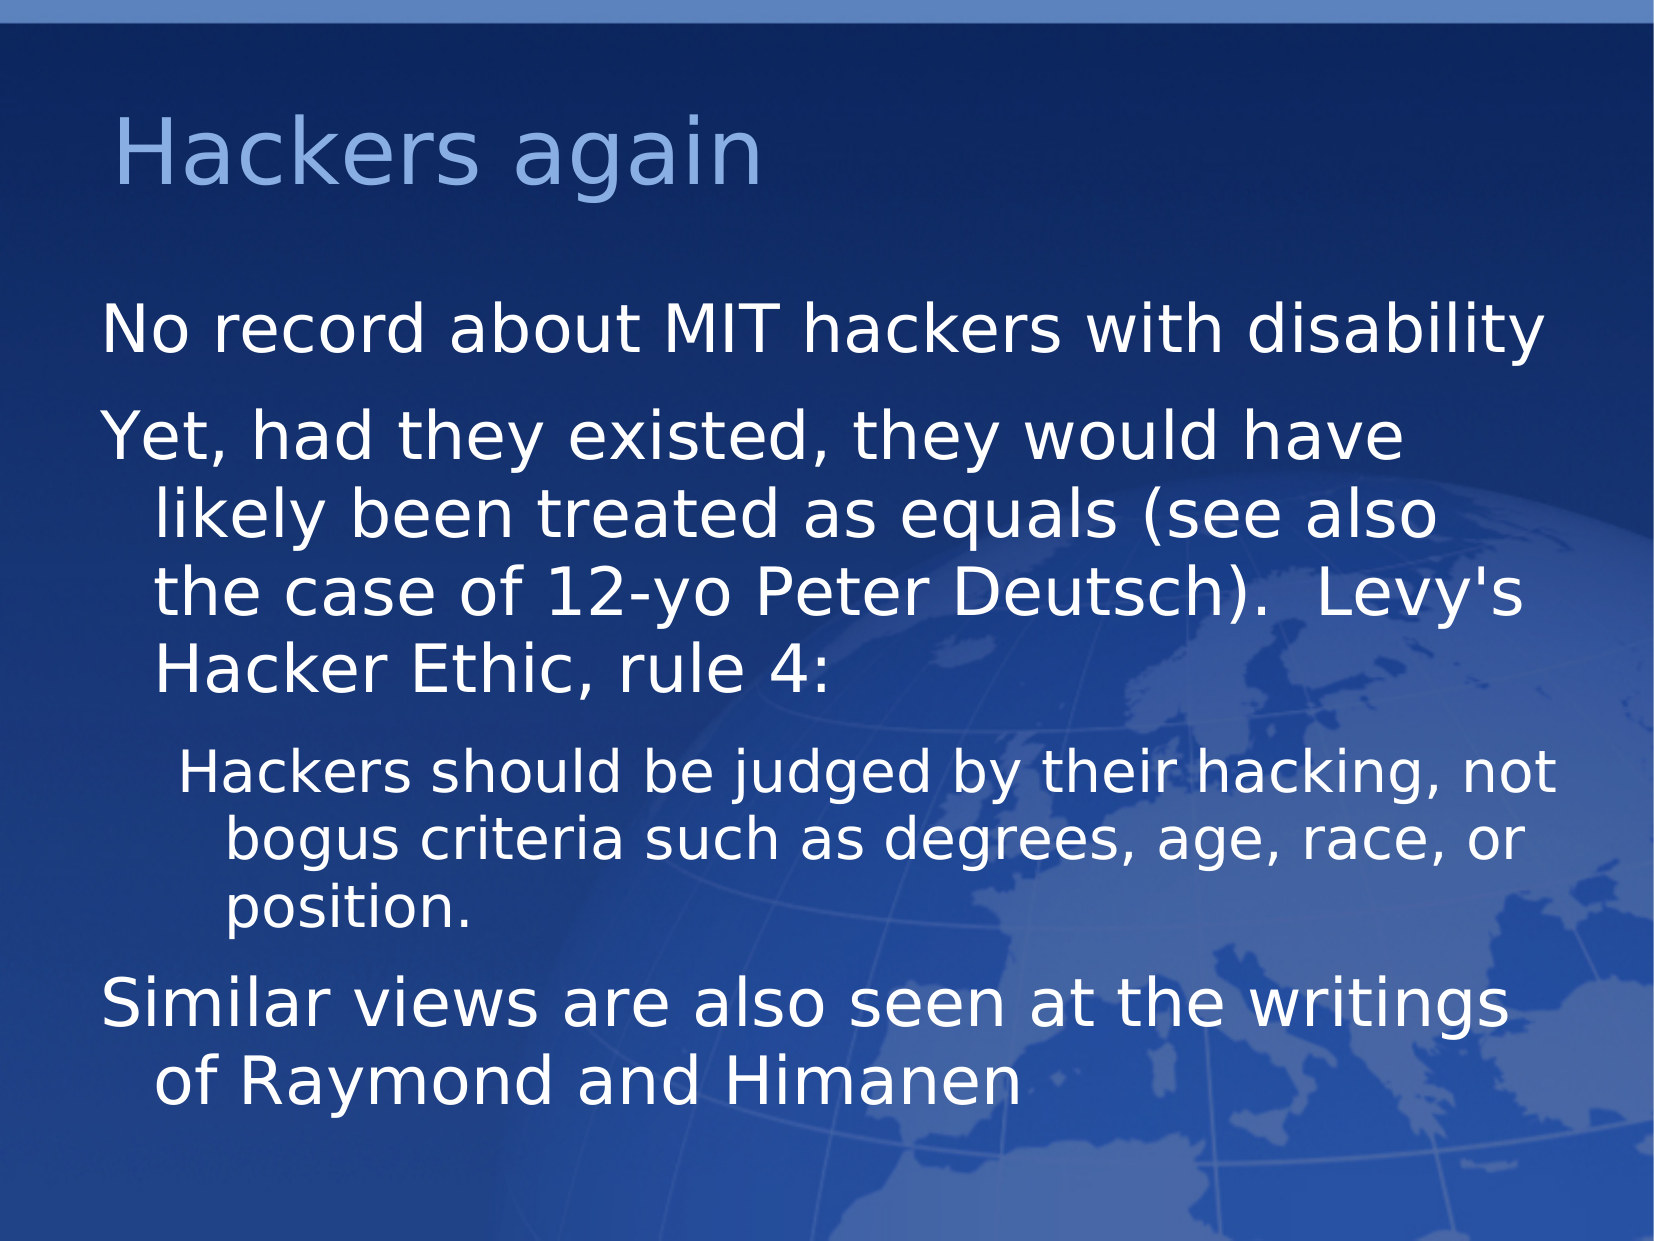

# Hackers again
No record about MIT hackers with disability
Yet, had they existed, they would have likely been treated as equals (see also the case of 12-yo Peter Deutsch). Levy's Hacker Ethic, rule 4:
Hackers should be judged by their hacking, not bogus criteria such as degrees, age, race, or position.
Similar views are also seen at the writings of Raymond and Himanen